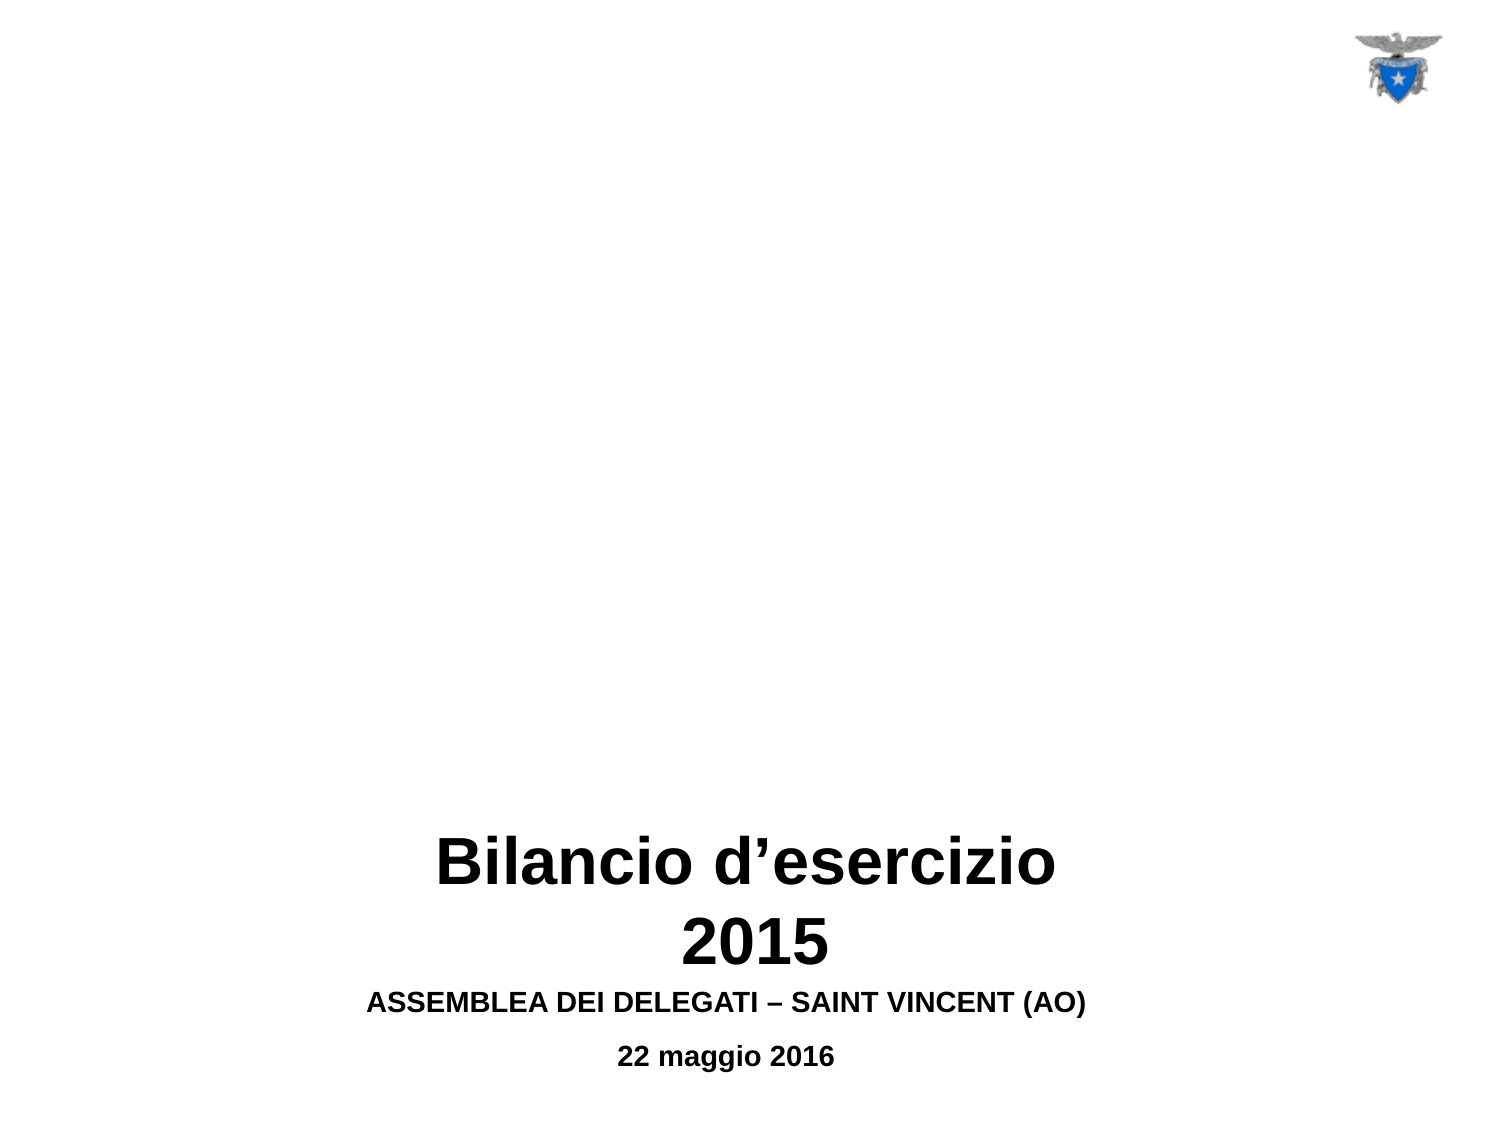

Bilancio d’esercizio
2015
ASSEMBLEA DEI DELEGATI – SAINT VINCENT (AO)
22 maggio 2016